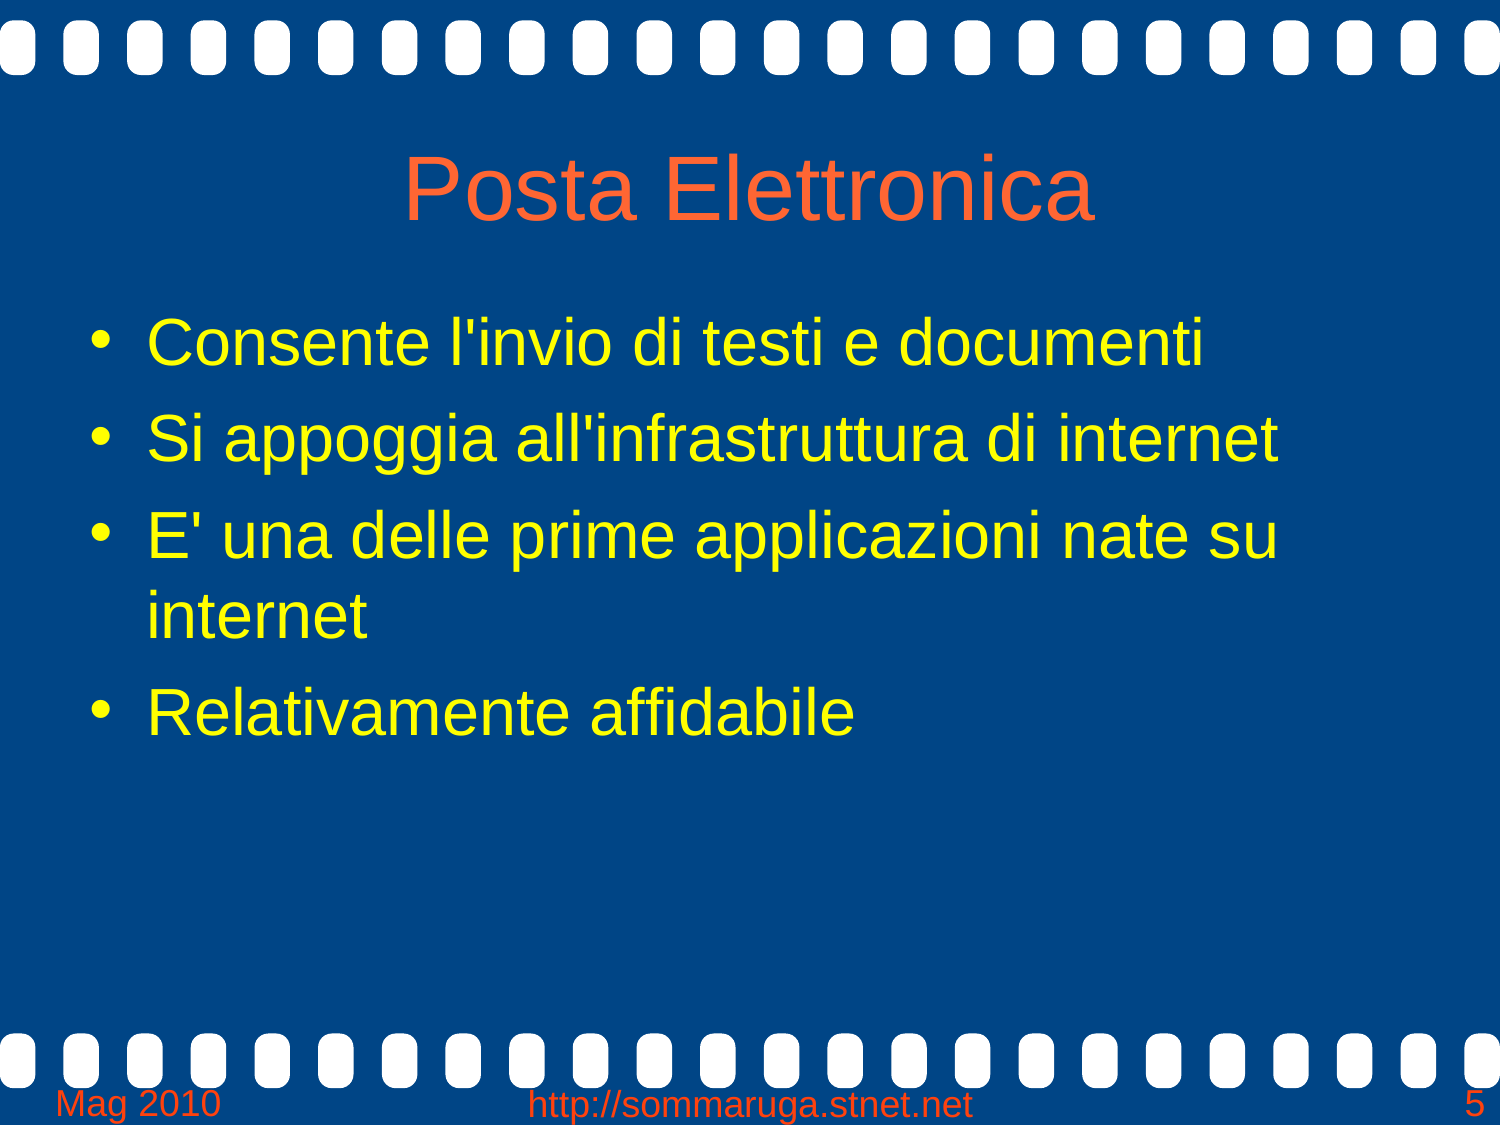

# Posta Elettronica
Consente l'invio di testi e documenti
Si appoggia all'infrastruttura di internet
E' una delle prime applicazioni nate su internet
Relativamente affidabile